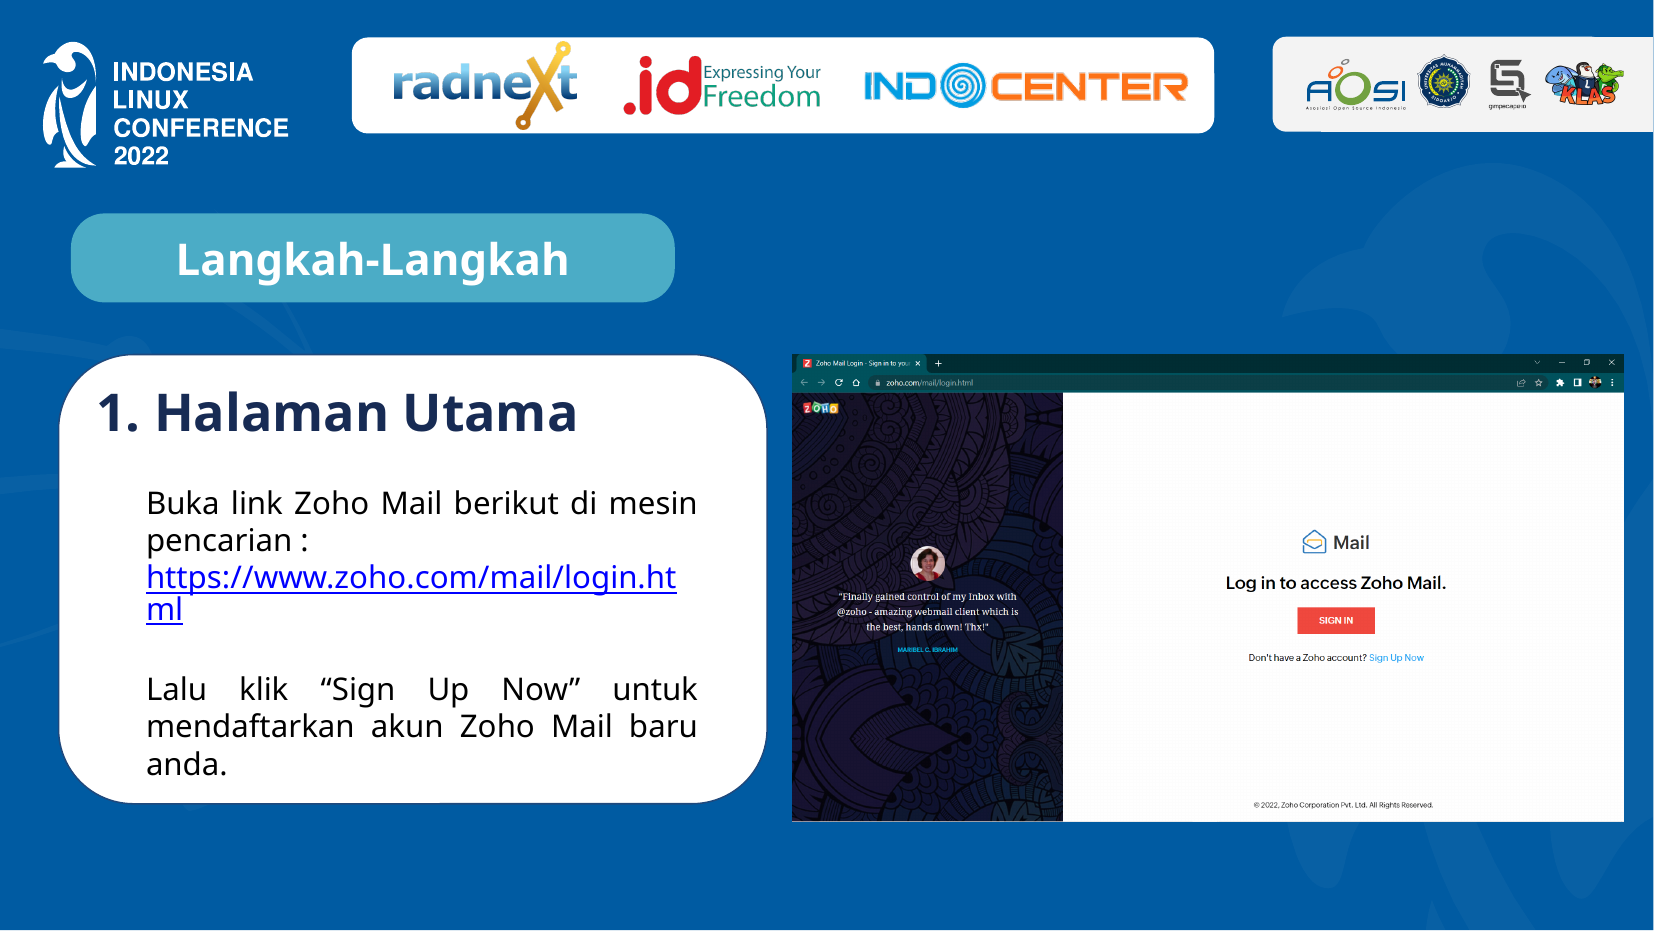

Langkah-Langkah
1. Halaman Utama
Buka link Zoho Mail berikut di mesin pencarian :
https://www.zoho.com/mail/login.html
Lalu klik “Sign Up Now” untuk mendaftarkan akun Zoho Mail baru anda.